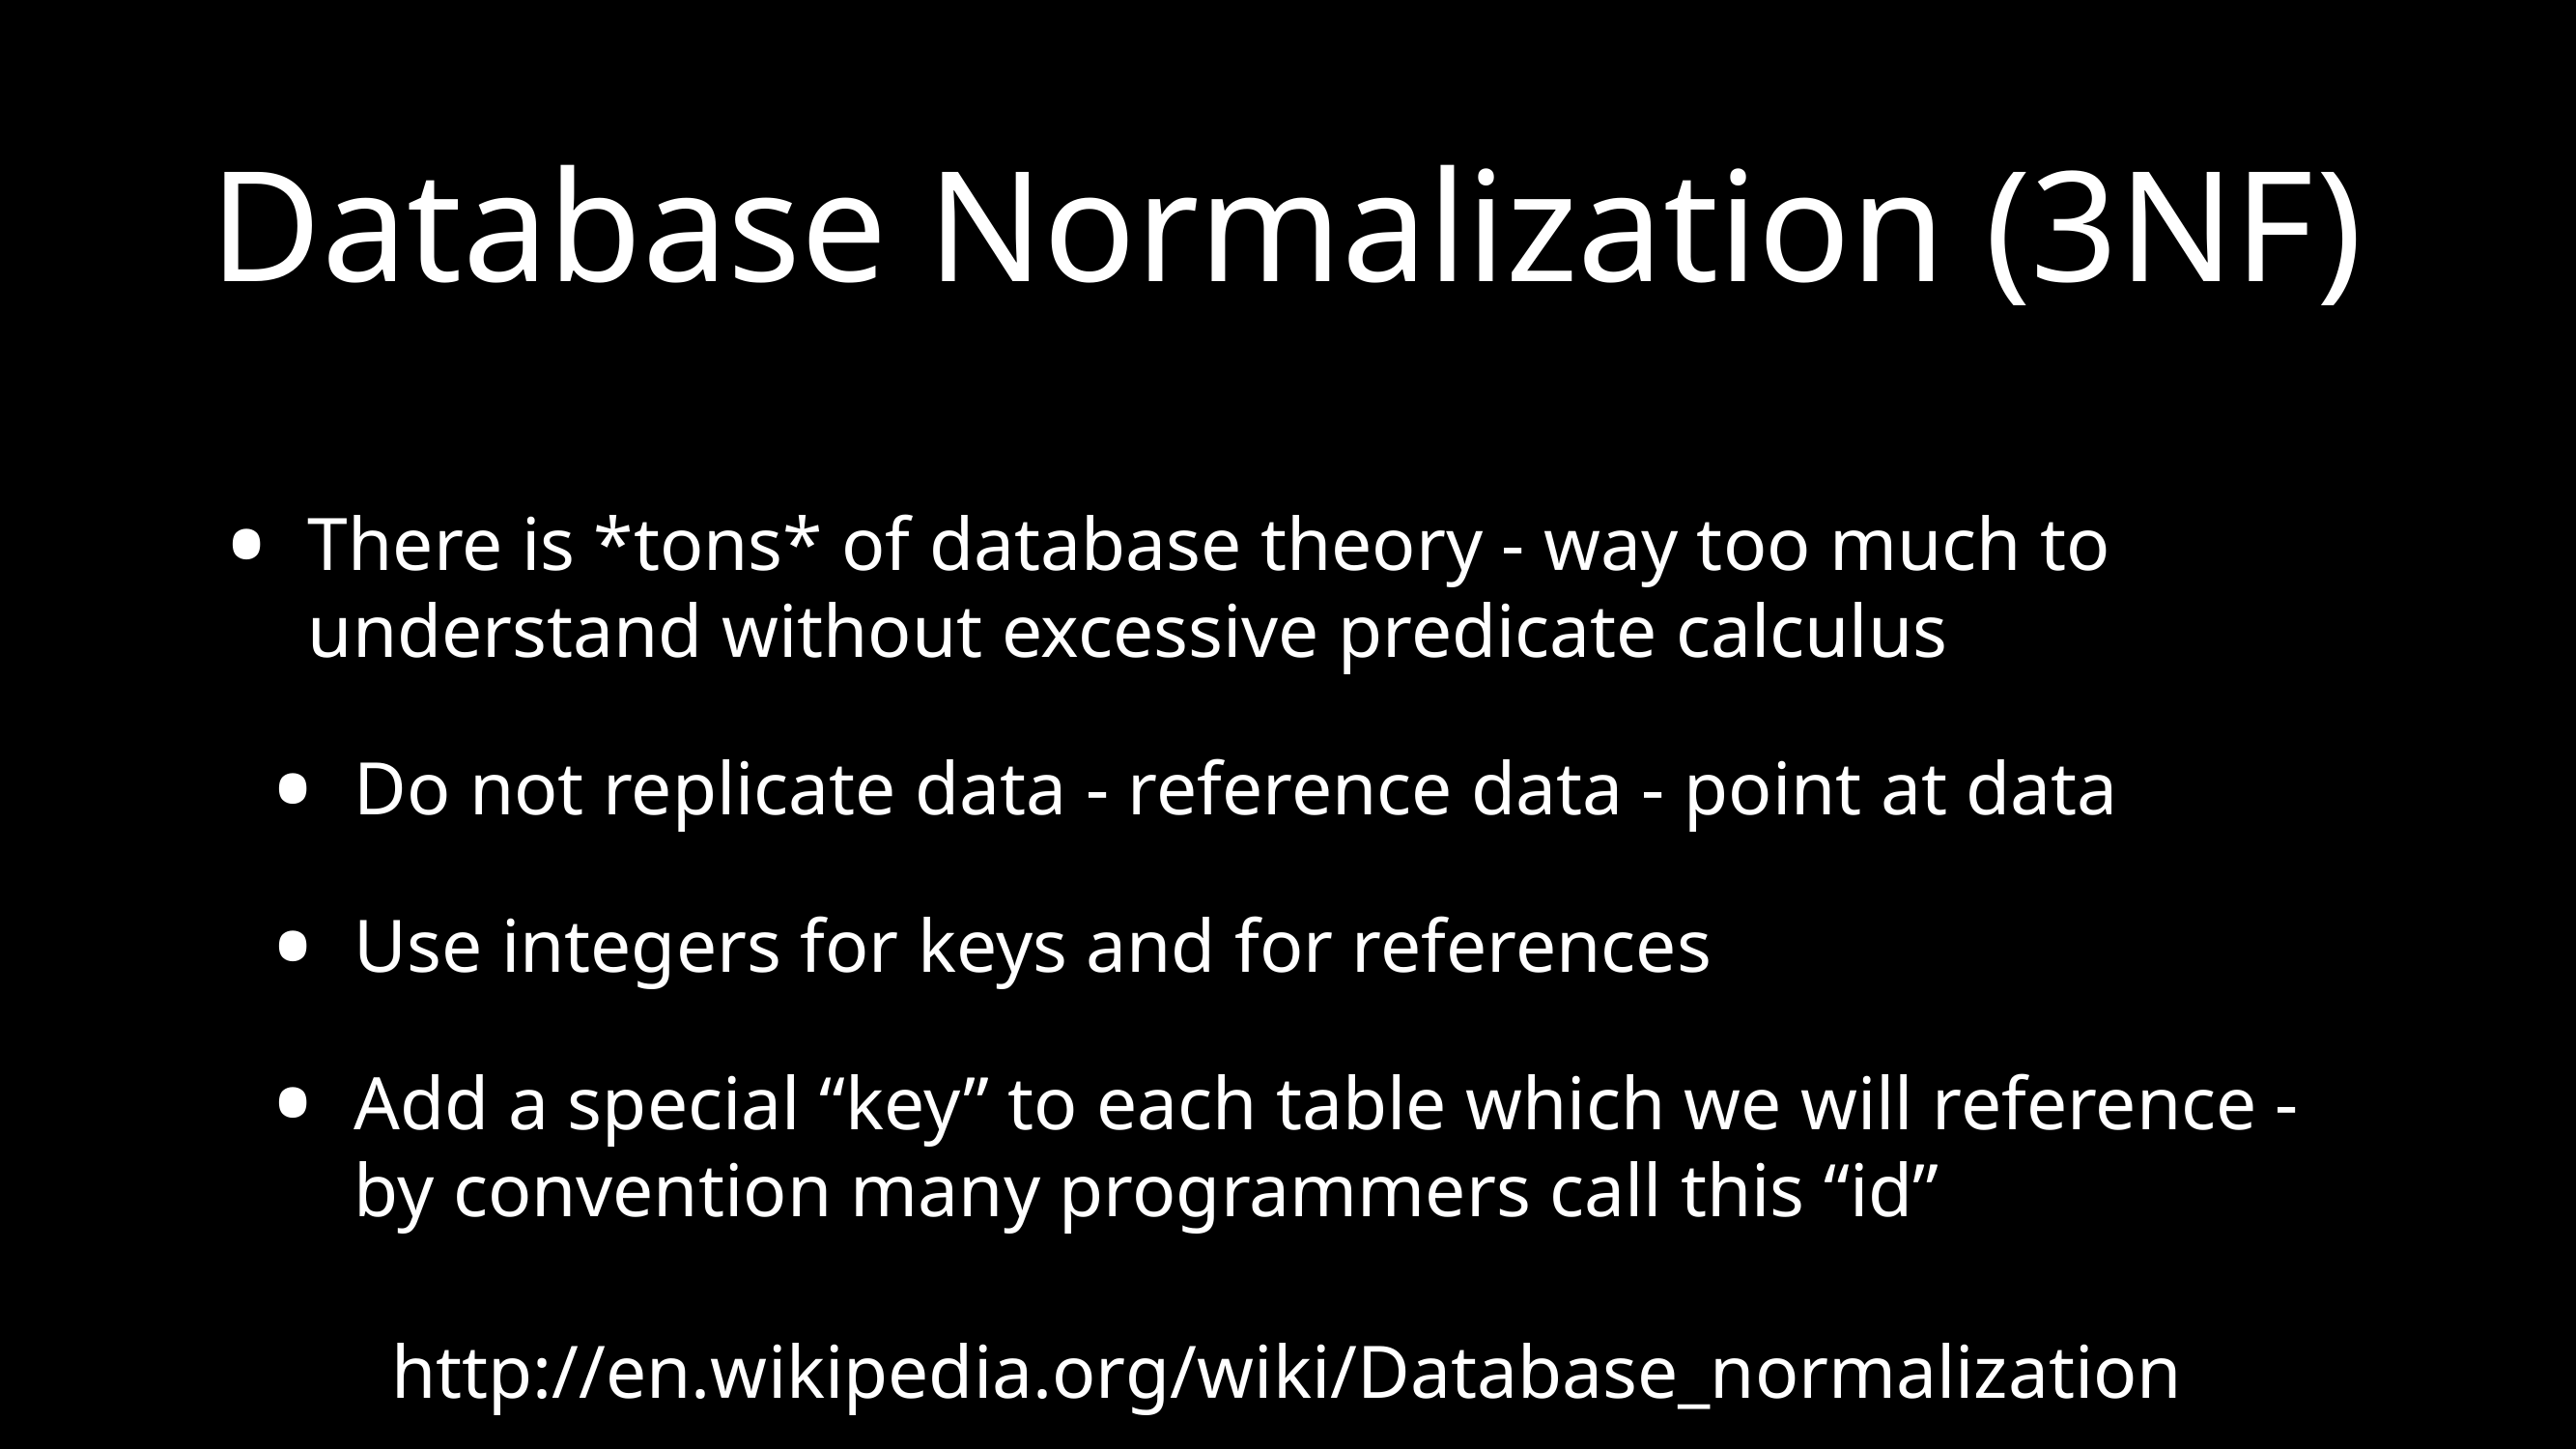

# Database Normalization (3NF)
There is *tons* of database theory - way too much to understand without excessive predicate calculus
Do not replicate data - reference data - point at data
Use integers for keys and for references
Add a special “key” to each table which we will reference - by convention many programmers call this “id”
http://en.wikipedia.org/wiki/Database_normalization